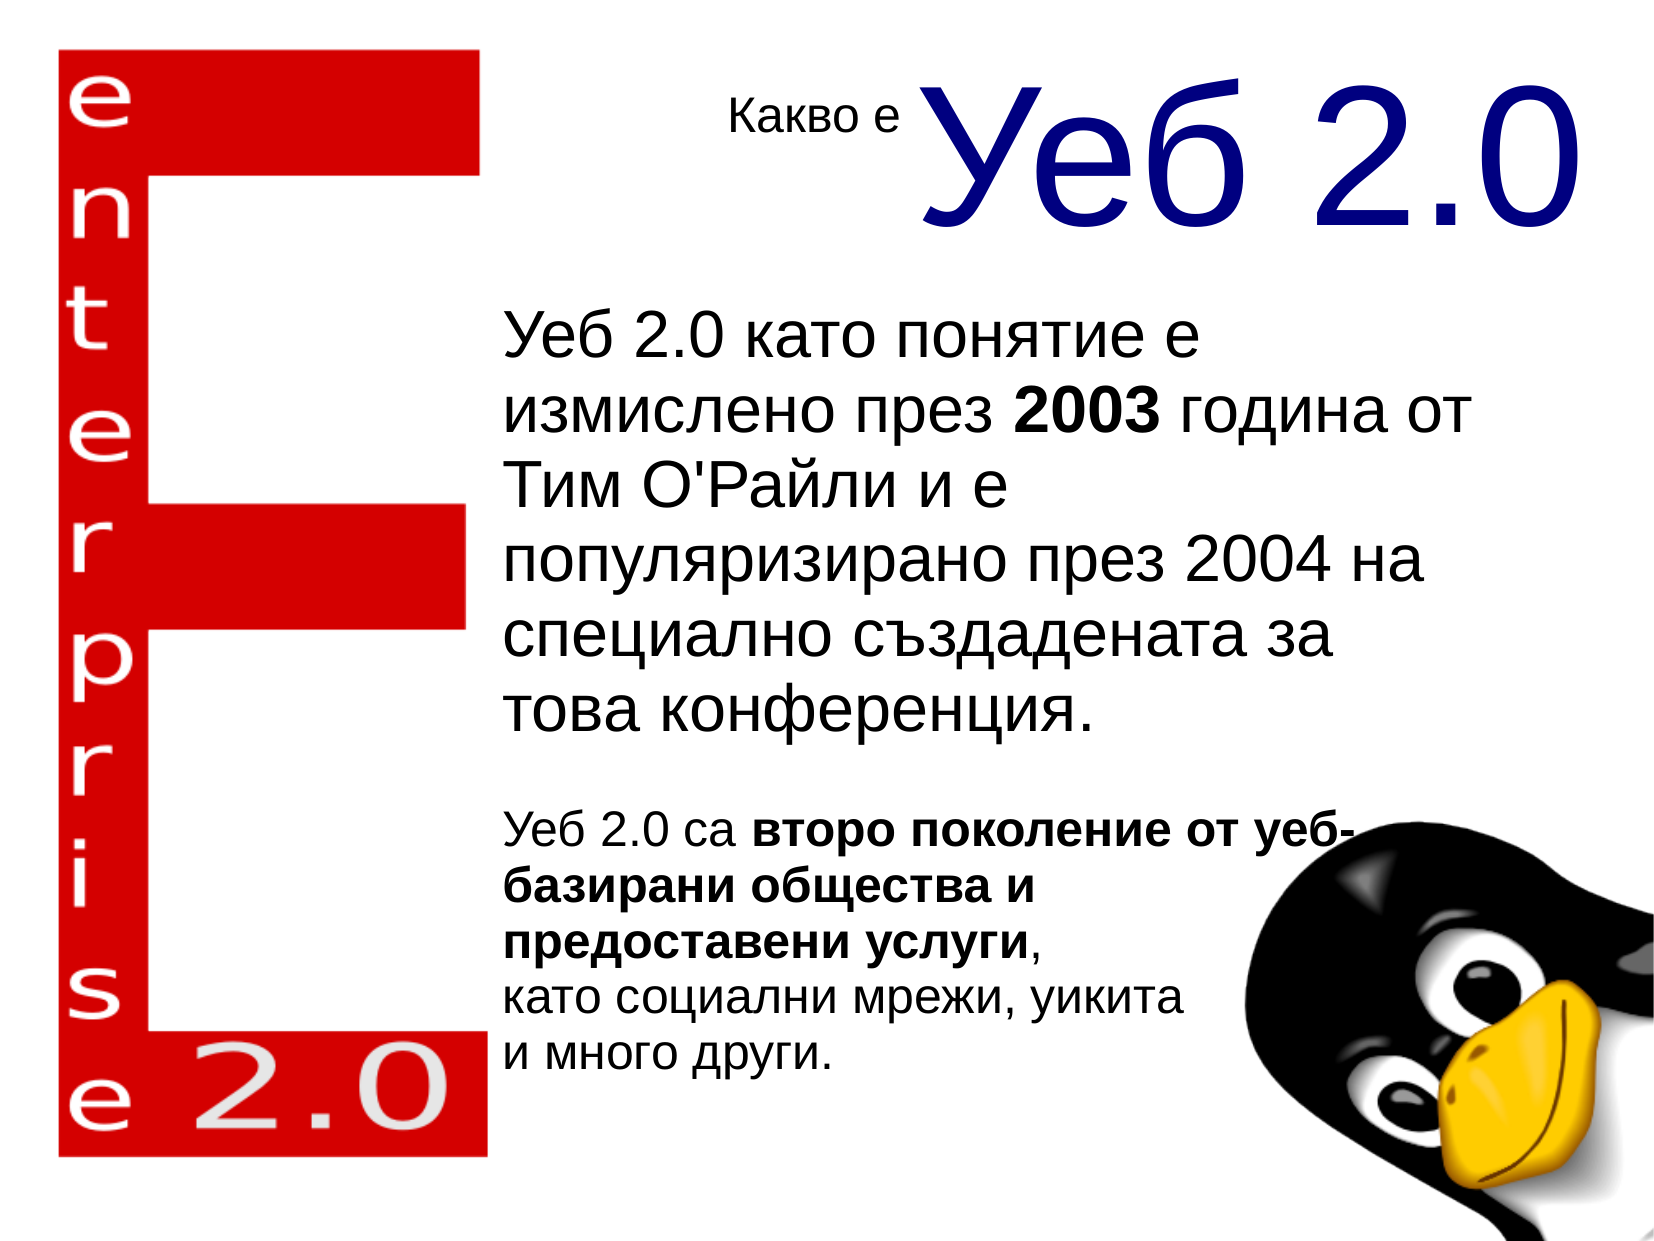

Уеб 2.0
Какво е
Уеб 2.0 като понятие е измислено през 2003 година от Тим О'Райли и е популяризирано през 2004 на специално създадената за това конференция.
Уеб 2.0 са второ поколение от уеб-базирани общества и
предоставени услуги,
като социални мрежи, уикита
и много други.